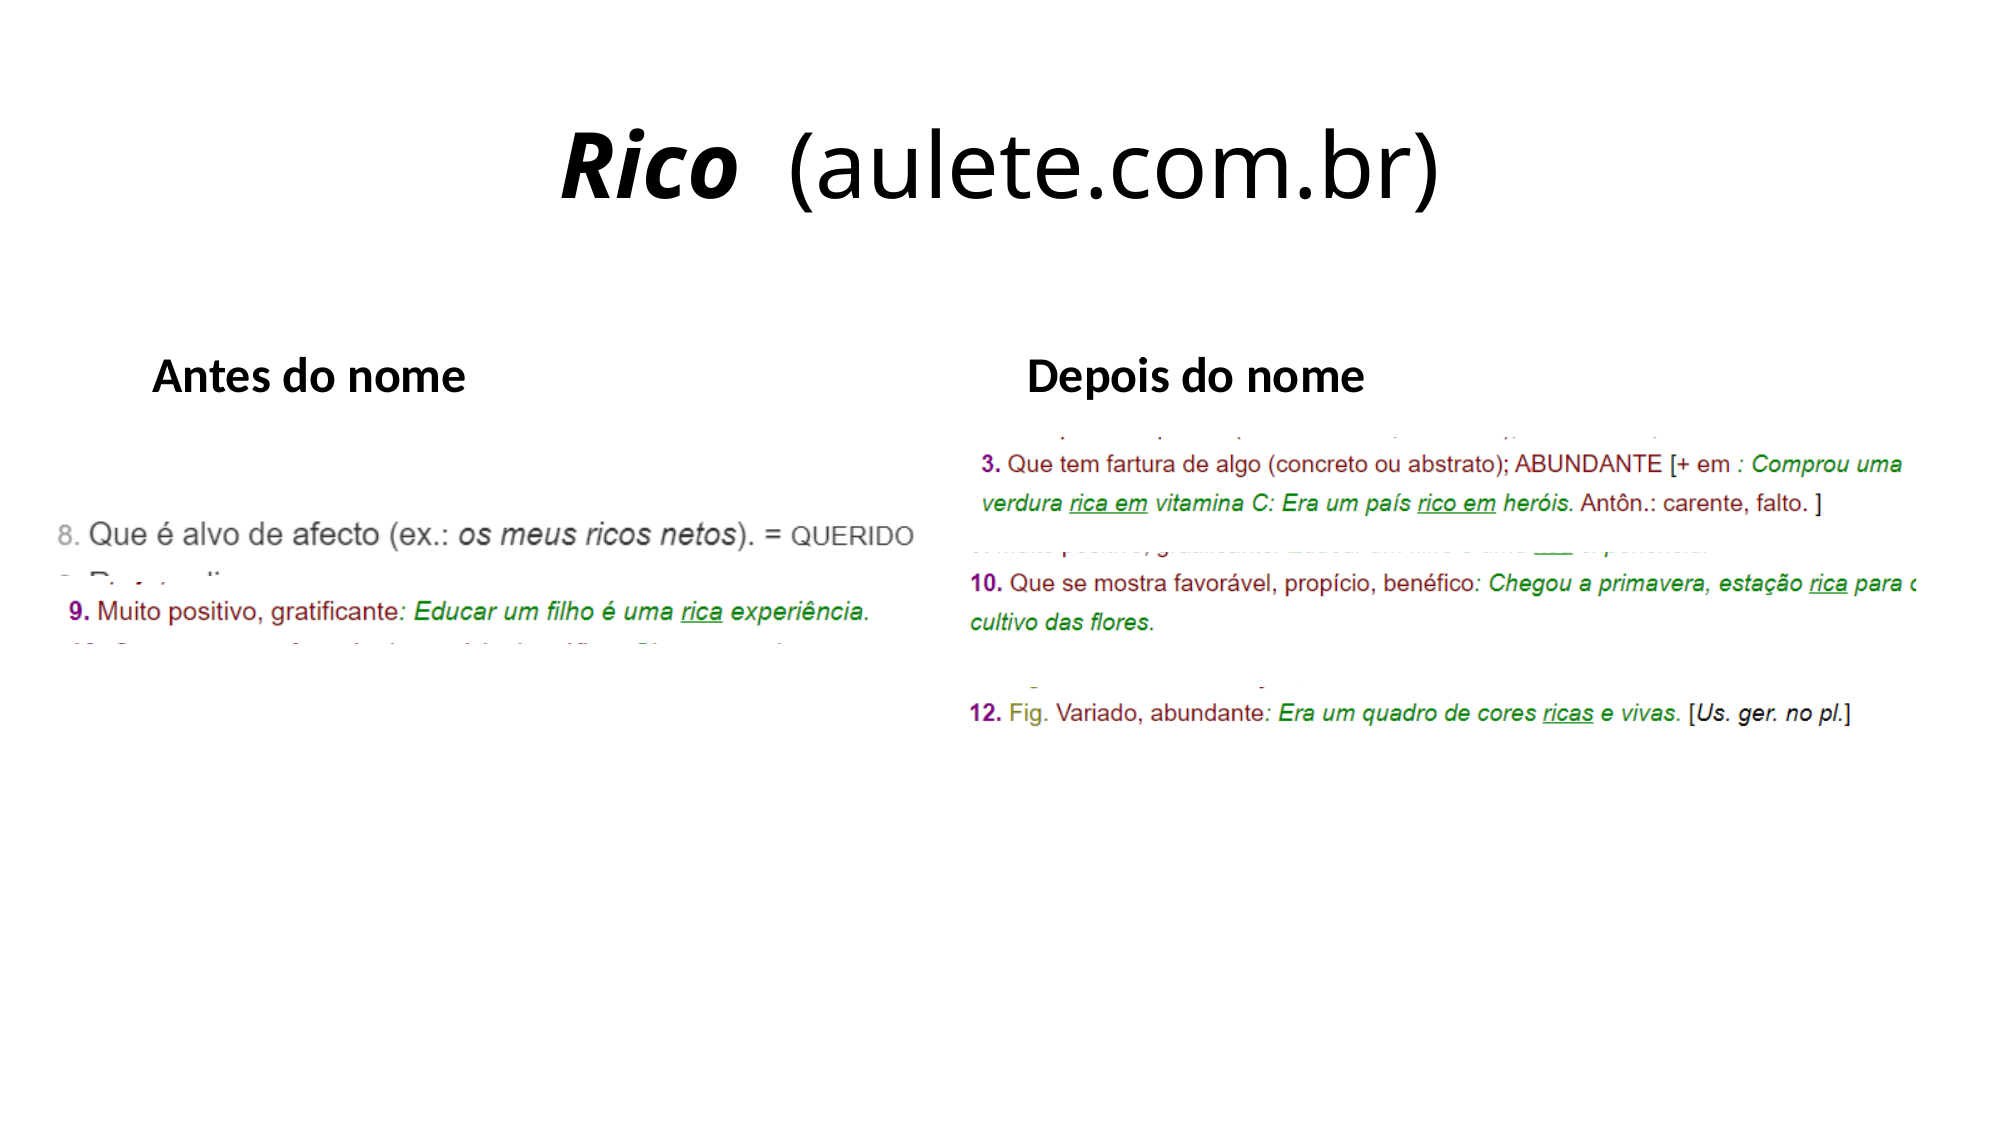

# Rico (aulete.com.br)
Antes do nome
Depois do nome